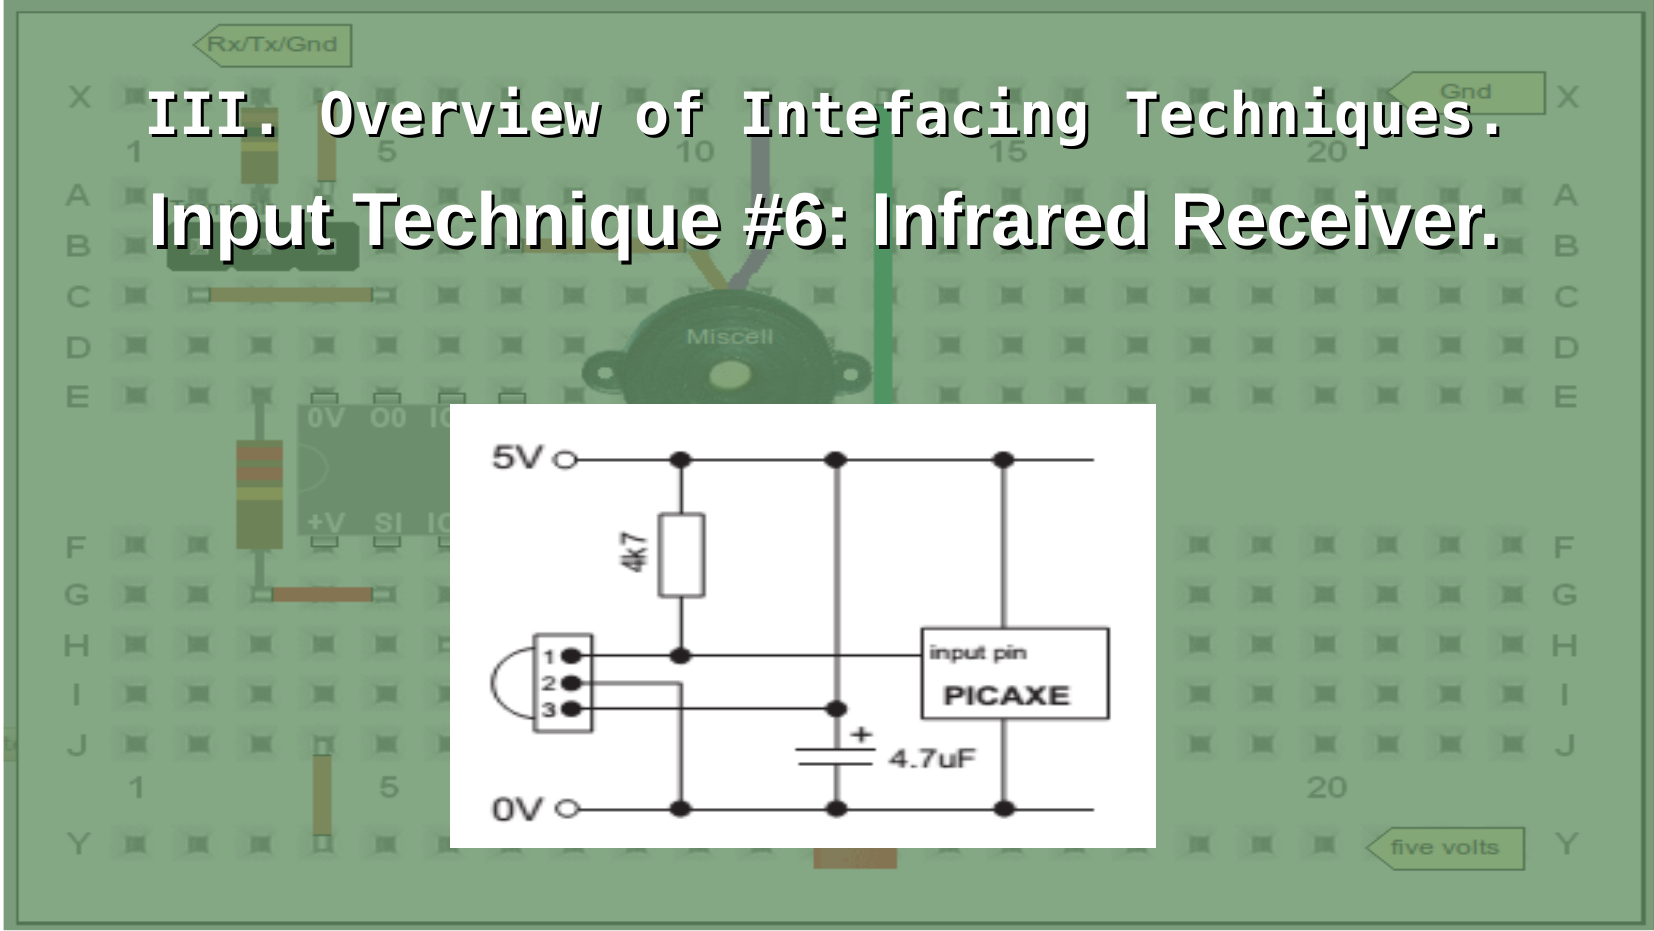

# III. Overview of Intefacing Techniques.
 Input Technique #6: Infrared Receiver.